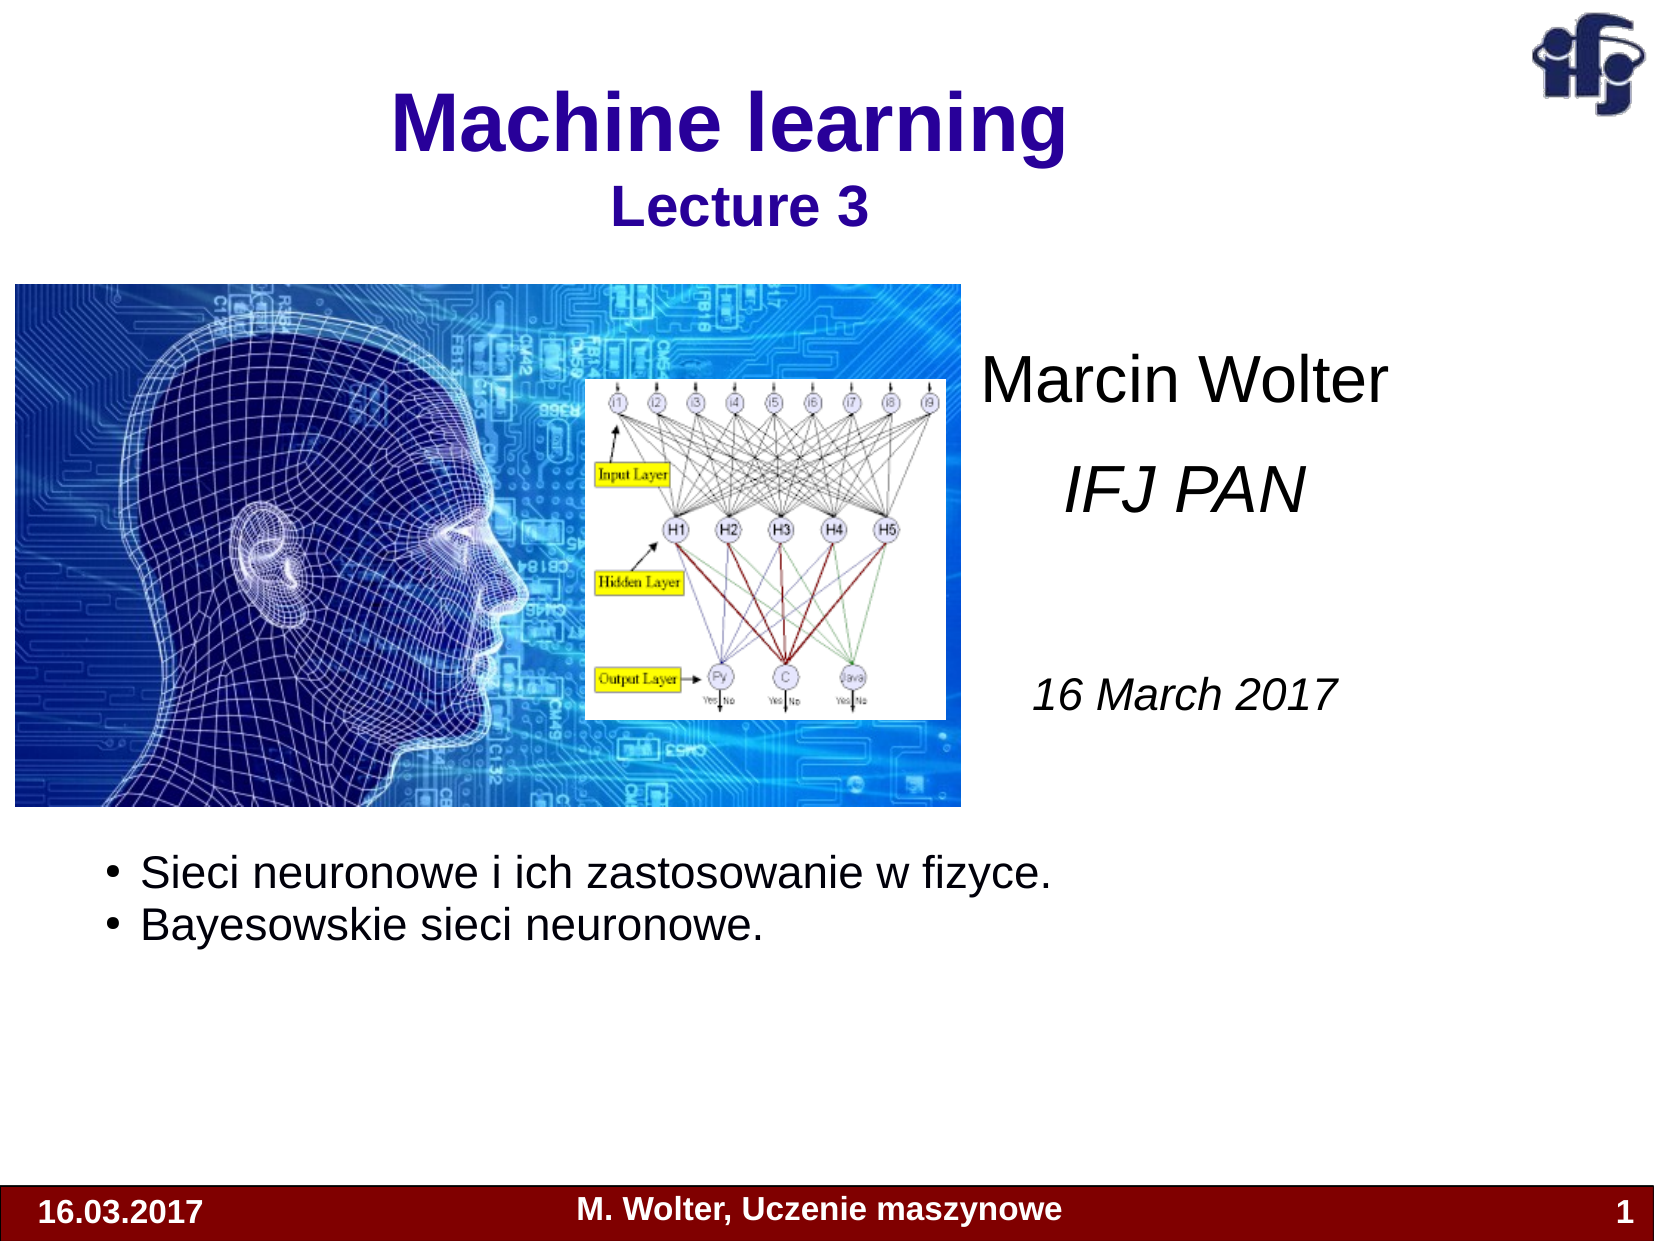

# Machine learning Lecture 3
Marcin Wolter
IFJ PAN
16 March 2017
Sieci neuronowe i ich zastosowanie w fizyce.
Bayesowskie sieci neuronowe.
9.03.2017
Machine Learning, M. Wolter